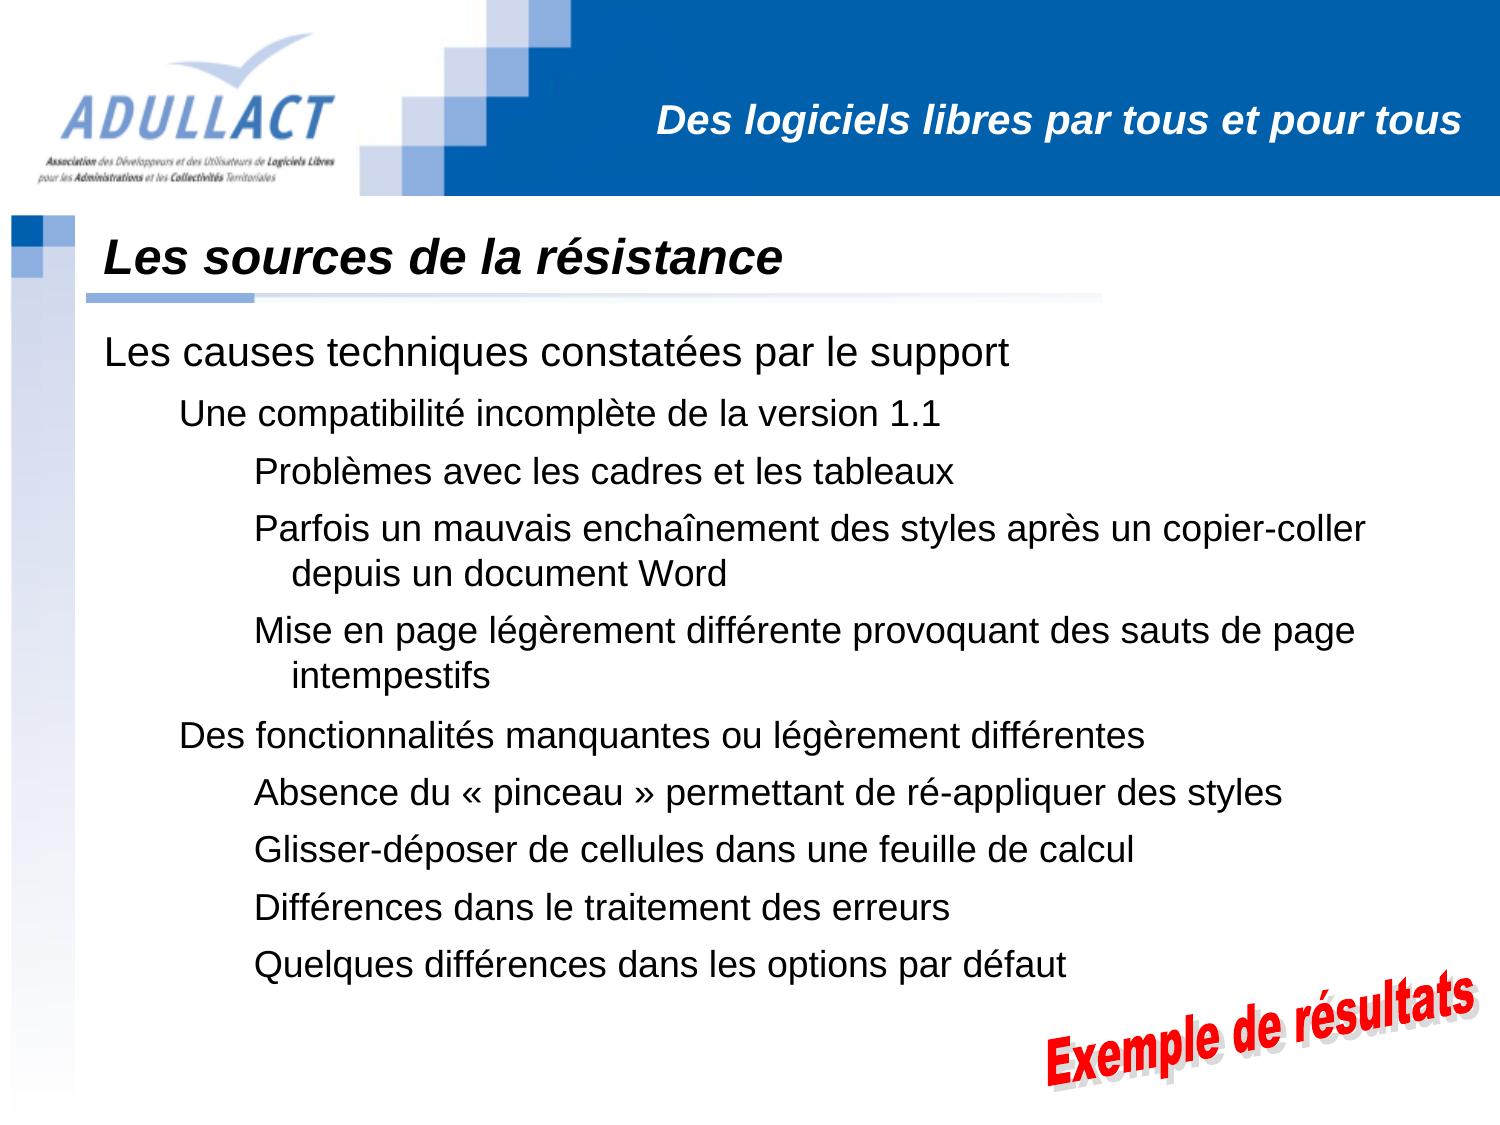

Les sources de la résistance
# Les causes techniques constatées par le support
Une compatibilité incomplète de la version 1.1
Problèmes avec les cadres et les tableaux
Parfois un mauvais enchaînement des styles après un copier-coller depuis un document Word
Mise en page légèrement différente provoquant des sauts de page intempestifs
Des fonctionnalités manquantes ou légèrement différentes
Absence du « pinceau » permettant de ré-appliquer des styles
Glisser-déposer de cellules dans une feuille de calcul
Différences dans le traitement des erreurs
Quelques différences dans les options par défaut